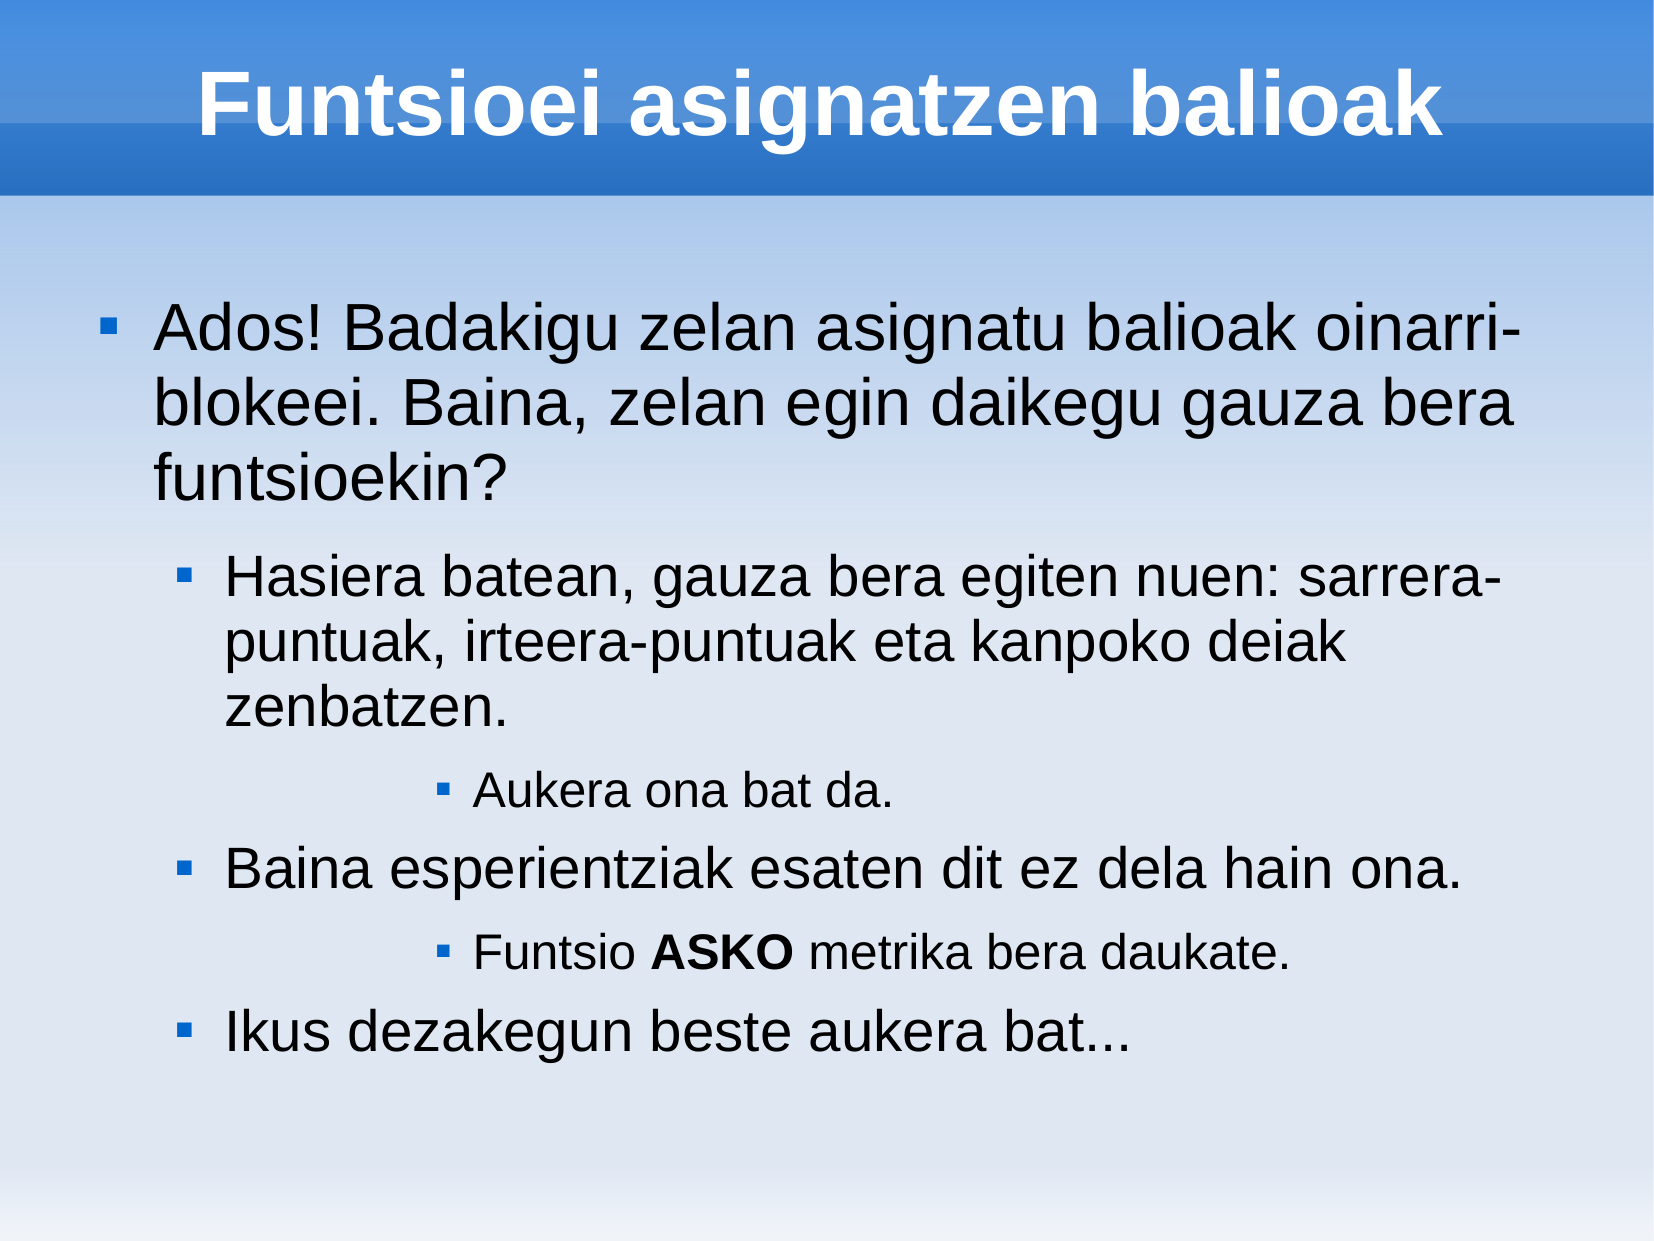

# Funtsioei asignatzen balioak
Ados! Badakigu zelan asignatu balioak oinarri-blokeei. Baina, zelan egin daikegu gauza bera funtsioekin?
Hasiera batean, gauza bera egiten nuen: sarrera-puntuak, irteera-puntuak eta kanpoko deiak zenbatzen.
Aukera ona bat da.
Baina esperientziak esaten dit ez dela hain ona.
Funtsio ASKO metrika bera daukate.
Ikus dezakegun beste aukera bat...